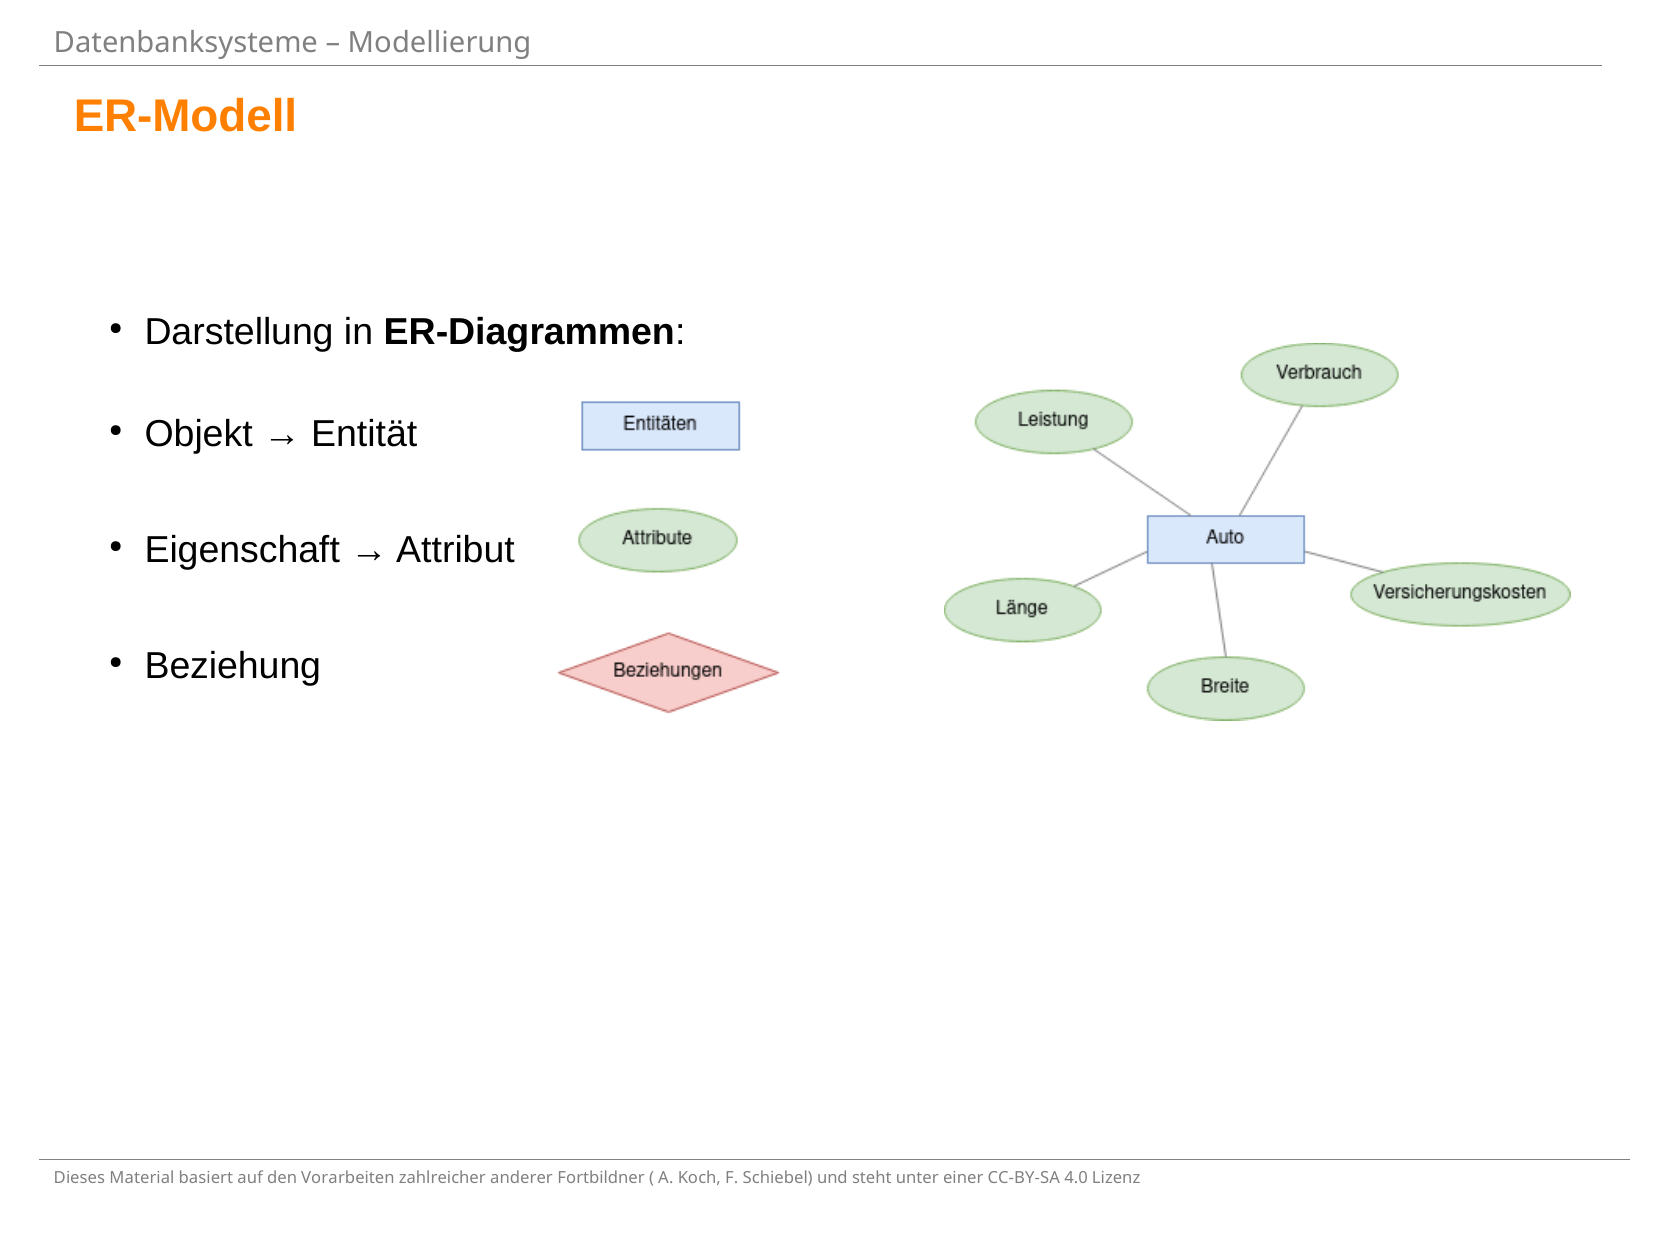

Datenbanksysteme – Modellierung
ER-Modell
Darstellung in ER-Diagrammen:
Objekt → Entität
Eigenschaft → Attribut
Beziehung